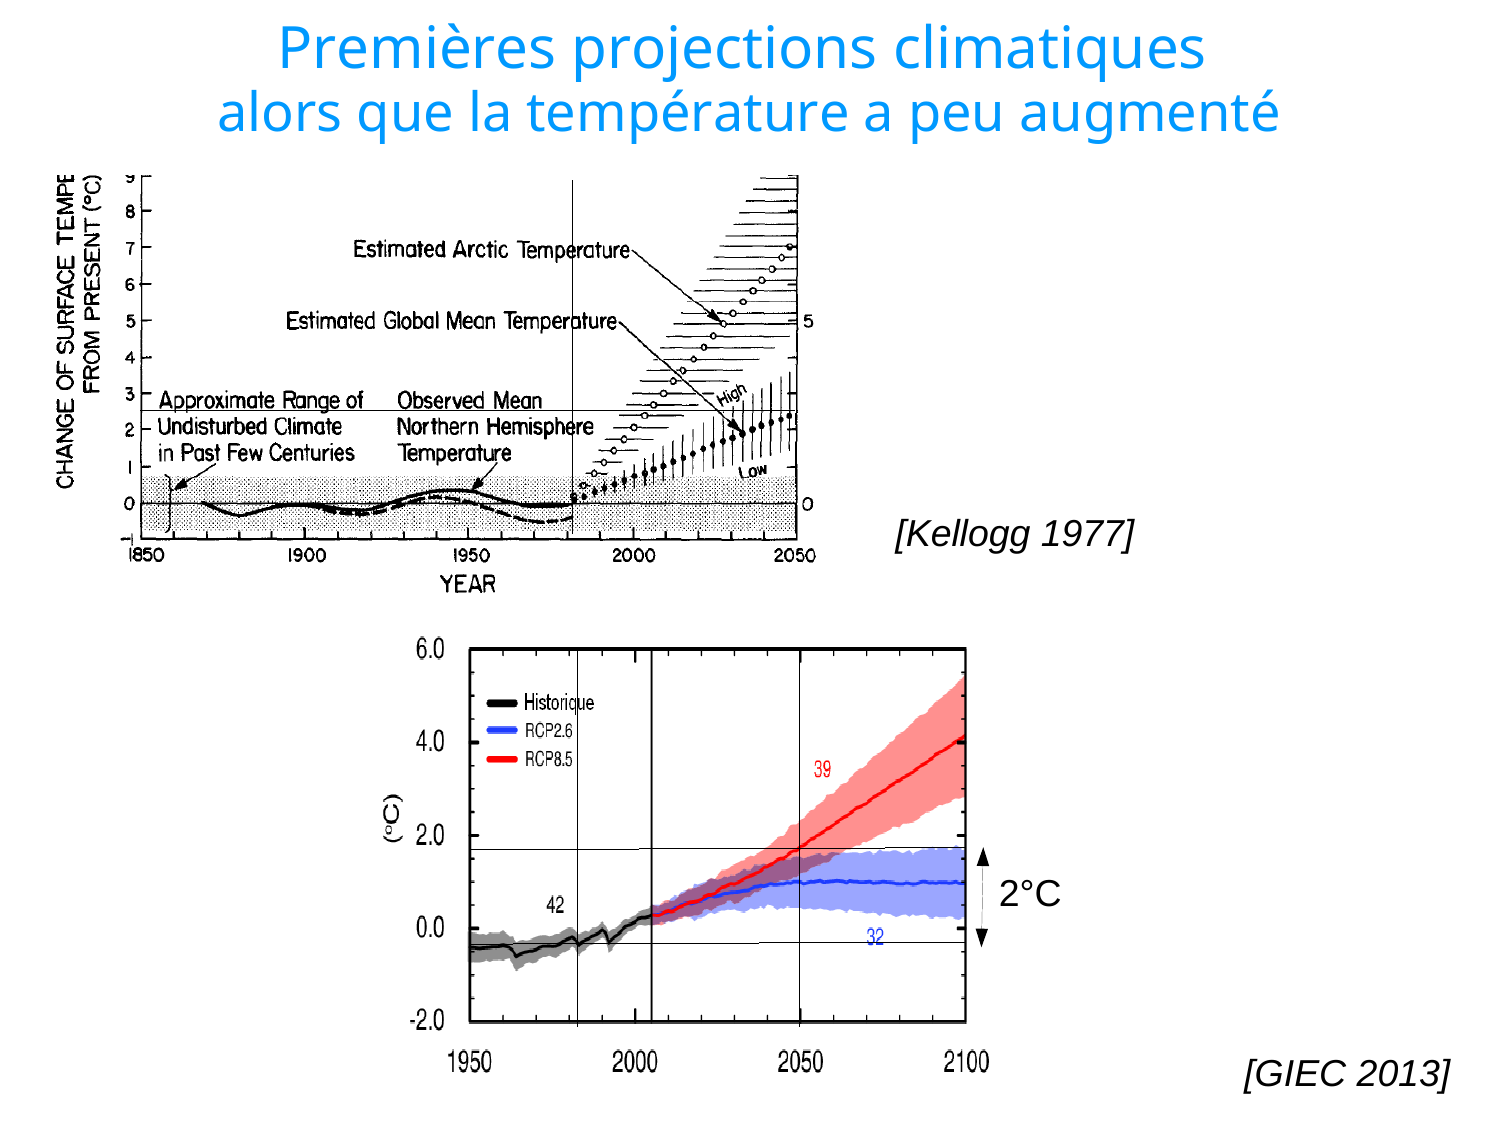

# Premières projections climatiques alors que la température a peu augmenté
[Kellogg 1977]
2°C
[GIEC 2013]